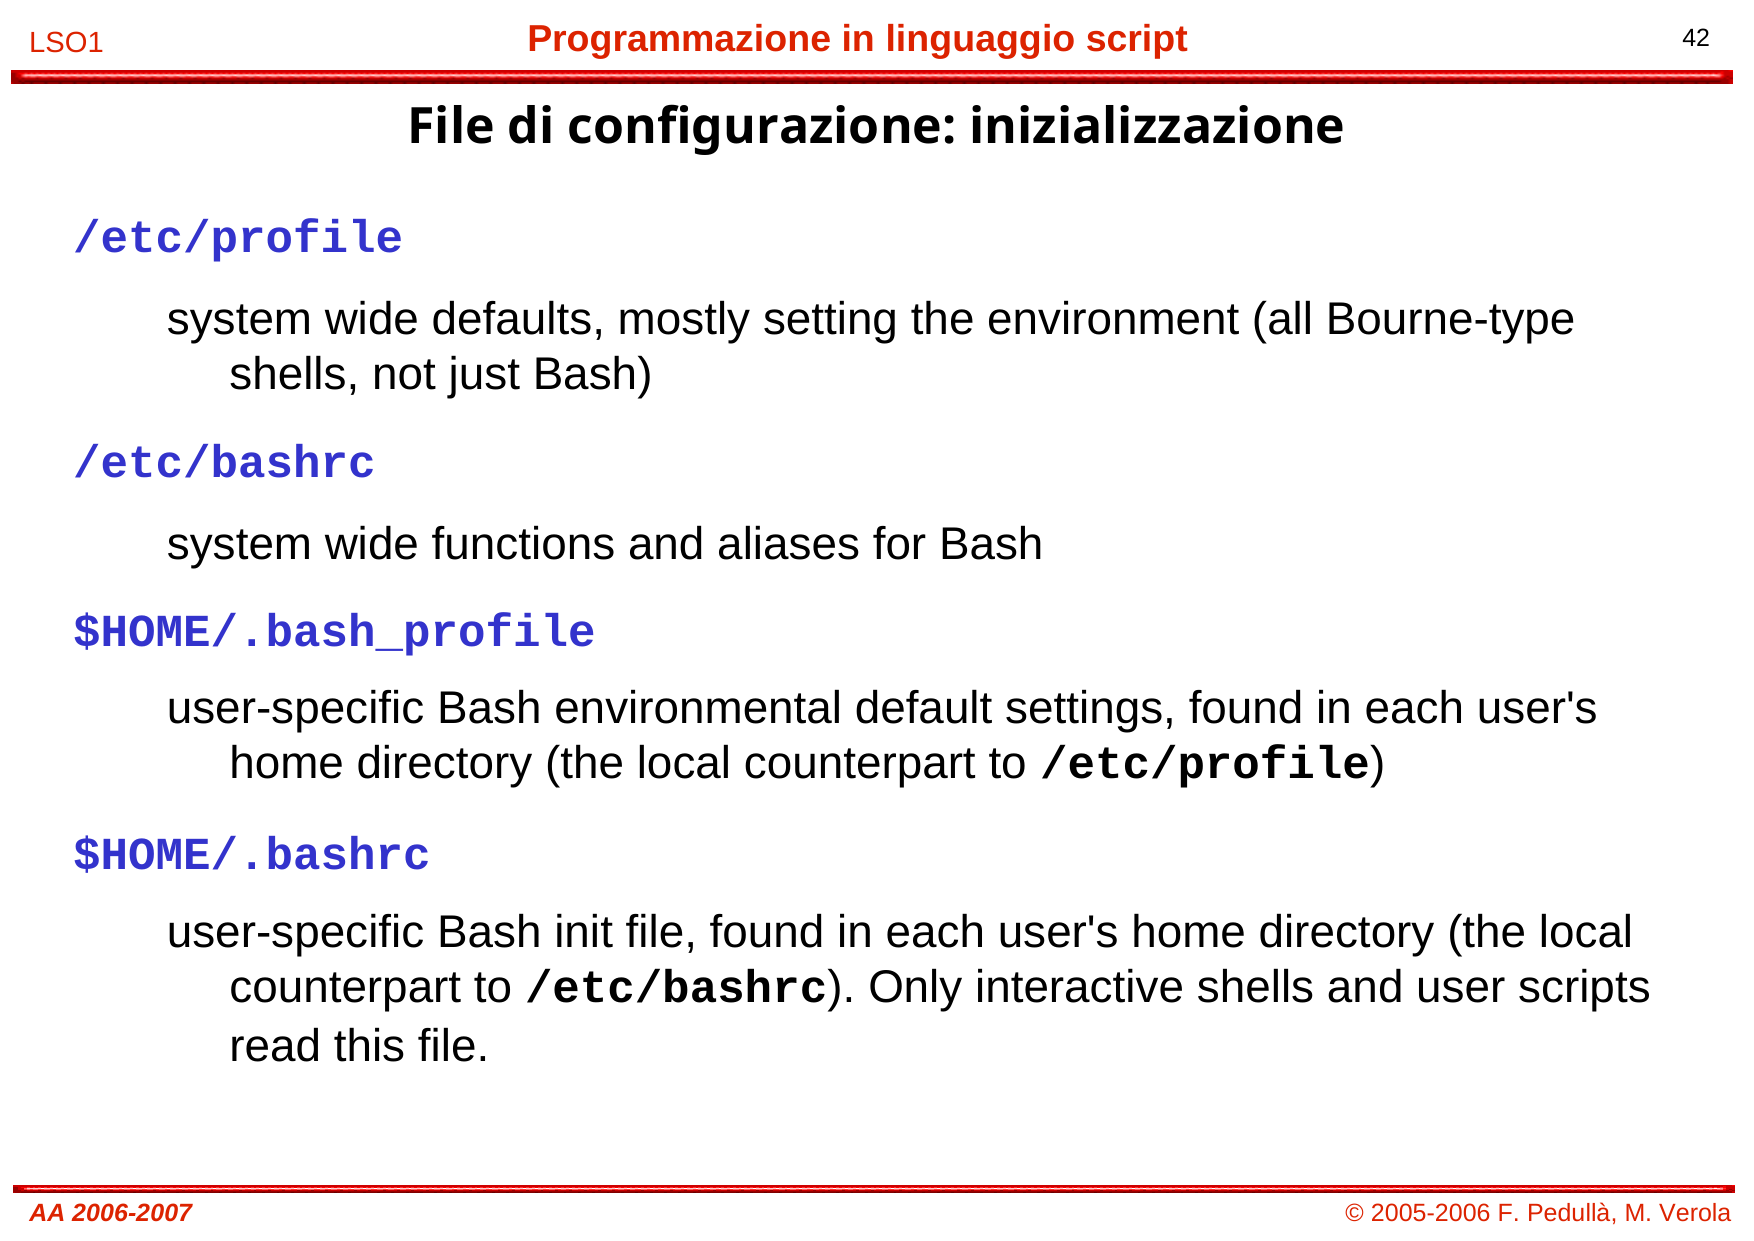

# File di configurazione: inizializzazione
/etc/profile
system wide defaults, mostly setting the environment (all Bourne-type shells, not just Bash)
/etc/bashrc
system wide functions and aliases for Bash
$HOME/.bash_profile
user-specific Bash environmental default settings, found in each user's home directory (the local counterpart to /etc/profile)
$HOME/.bashrc
user-specific Bash init file, found in each user's home directory (the local counterpart to /etc/bashrc). Only interactive shells and user scripts read this file.